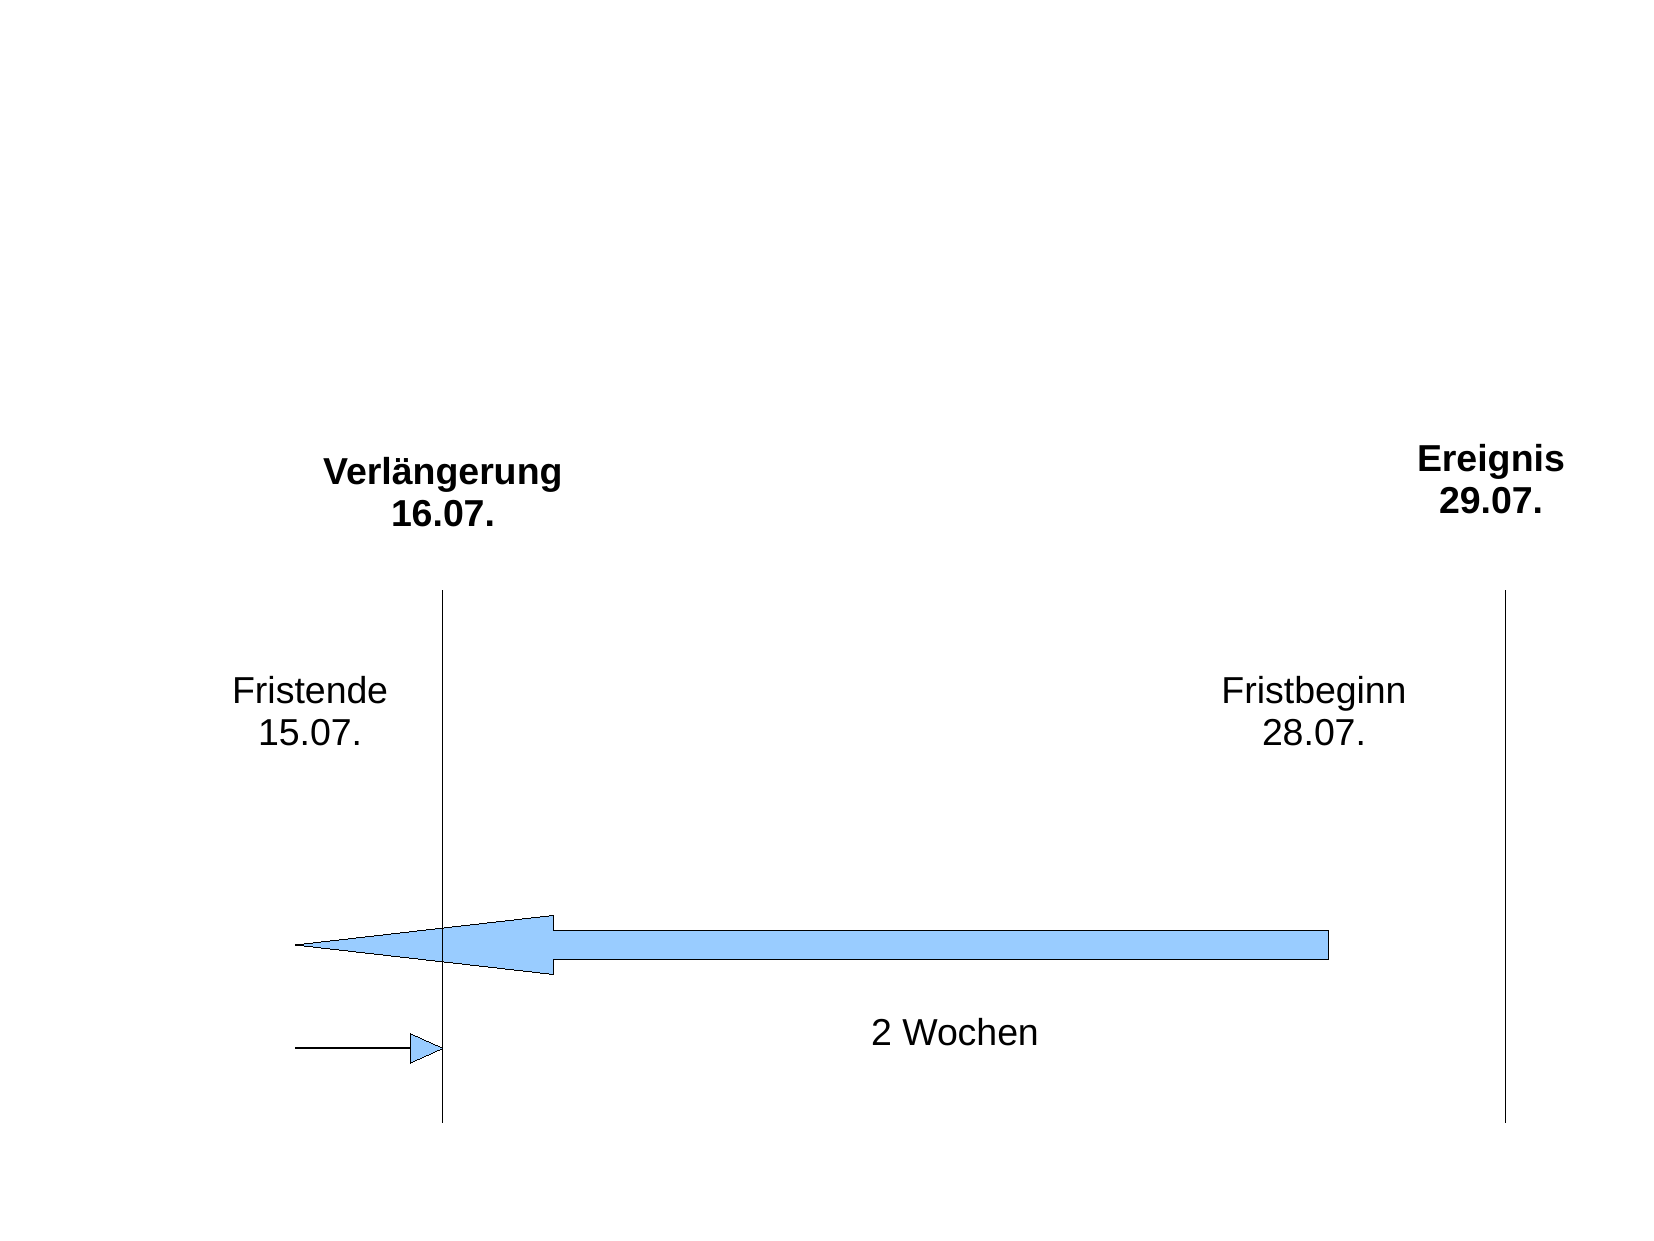

Ereignis
29.07.
Verlängerung
16.07.
Fristende
15.07.
Fristbeginn
28.07.
2 Wochen